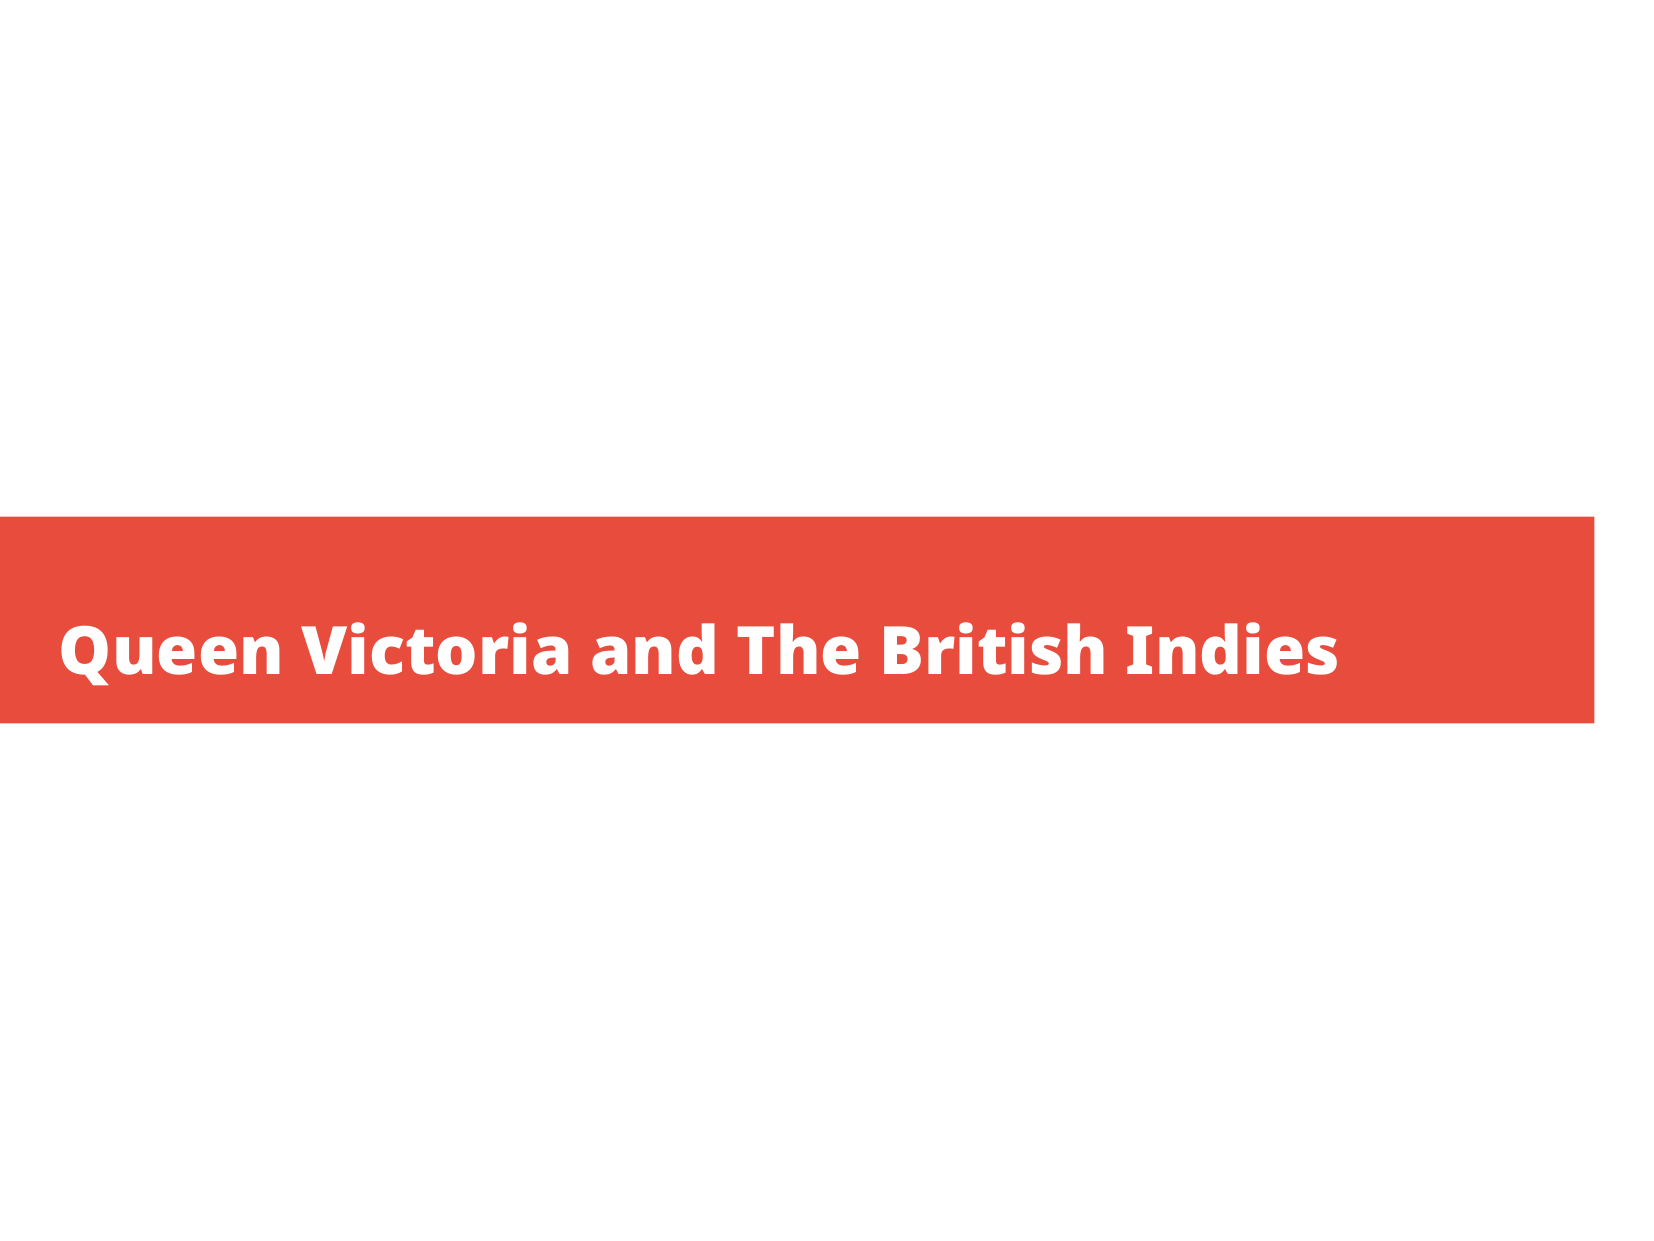

# Queen Victoria and The British Indies